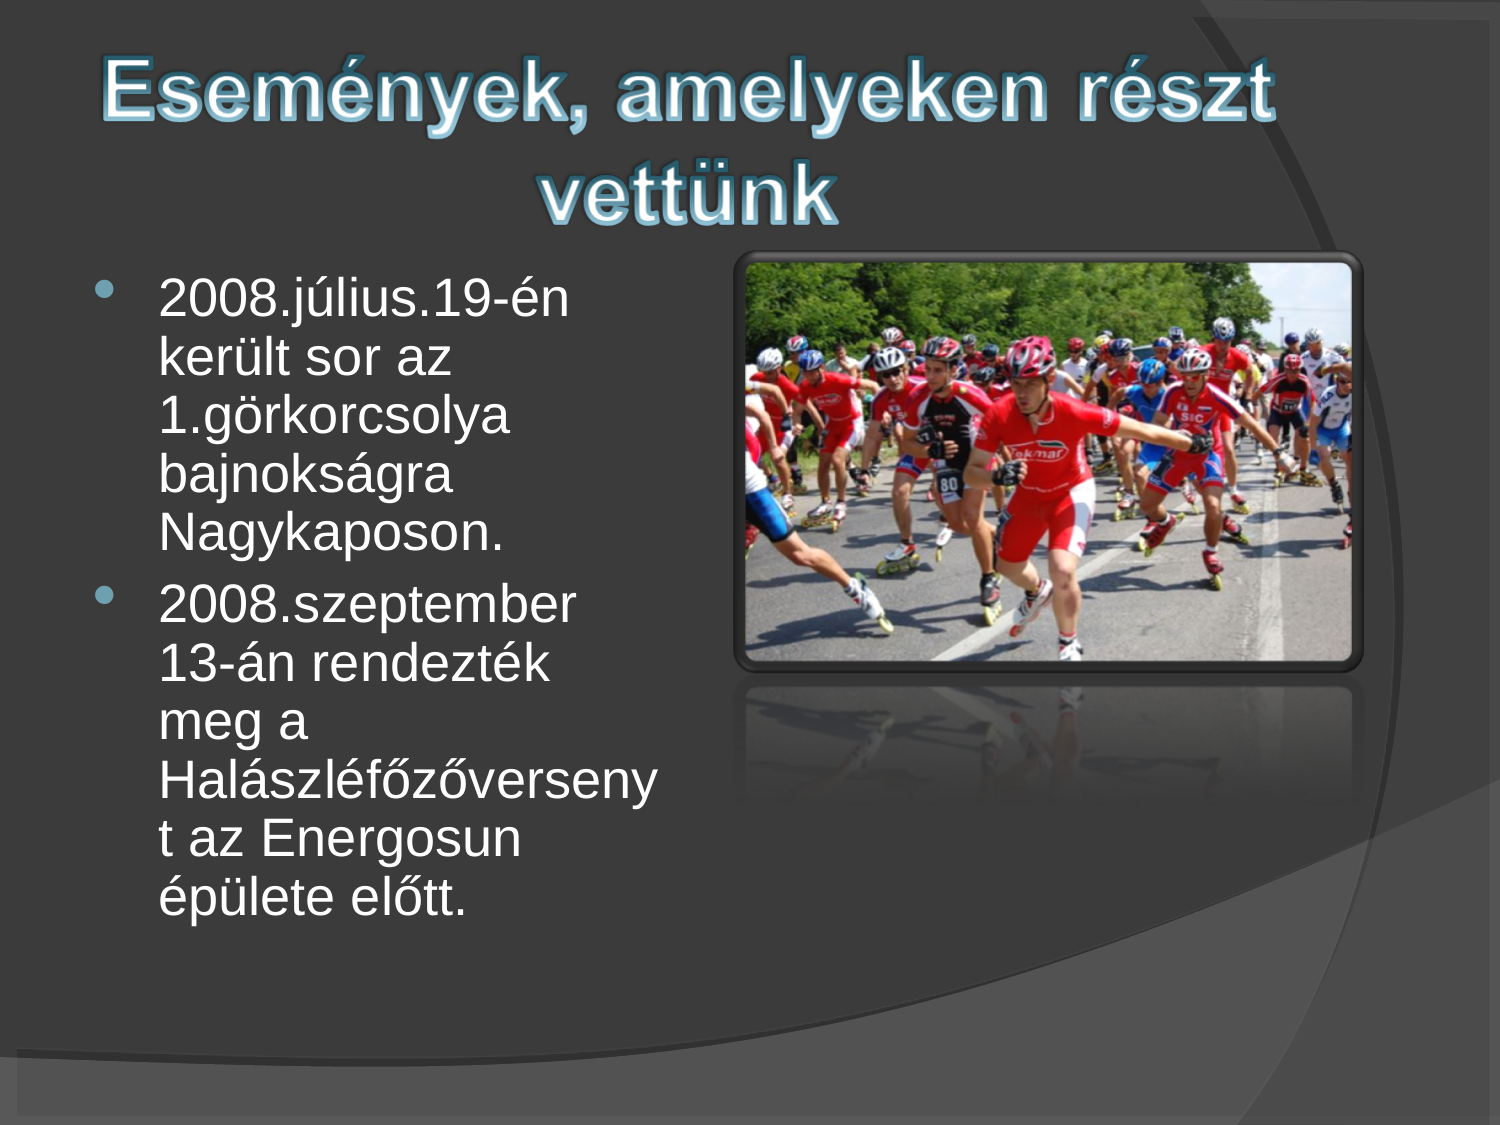

2008.július.19-én került sor az 1.görkorcsolya bajnokságra Nagykaposon.
2008.szeptember 13-án rendezték meg a Halászléfőzőversenyt az Energosun épülete előtt.